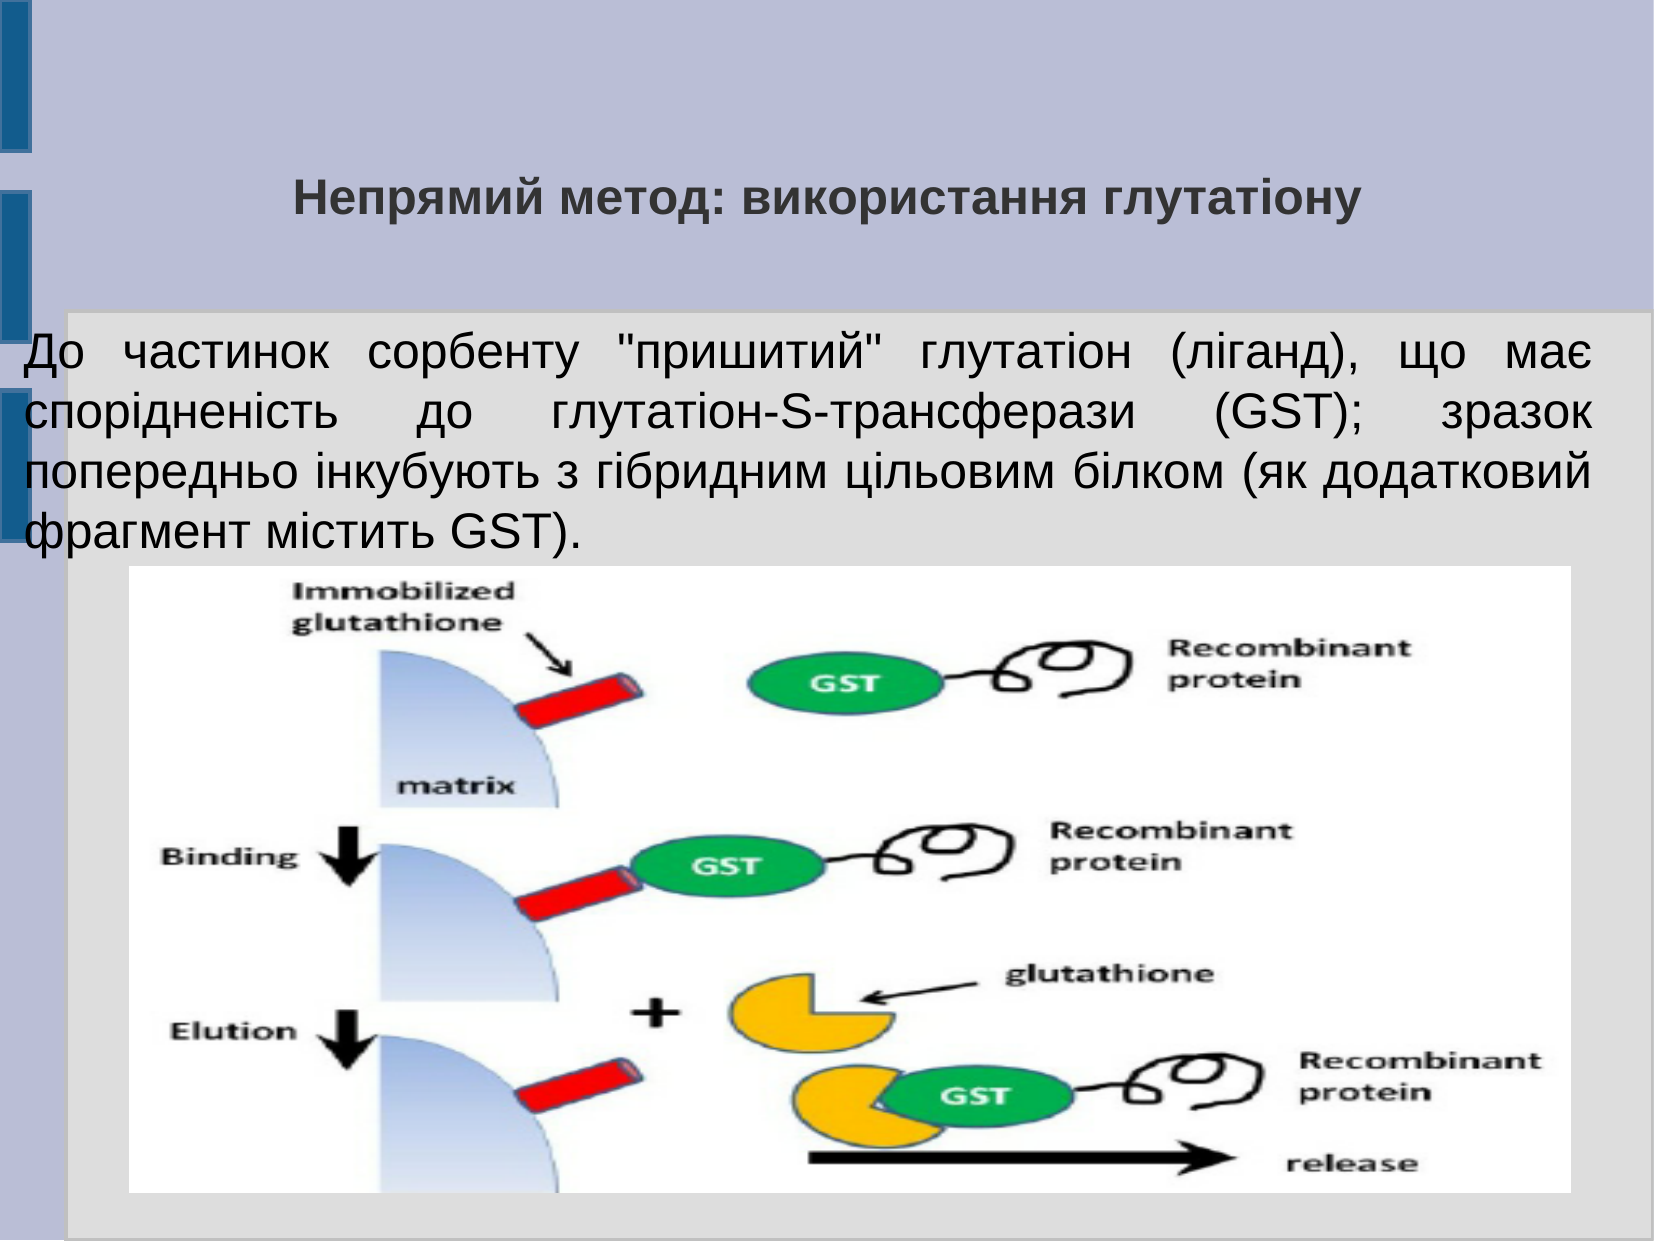

# Непрямий метод: використання глутатіону
До частинок сорбенту "пришитий" глутатіон (ліганд), що має спорідненість до глутатіон-S-трансферази (GST); зразок попередньо інкубують з гібридним цільовим білком (як додатковий фрагмент містить GST).